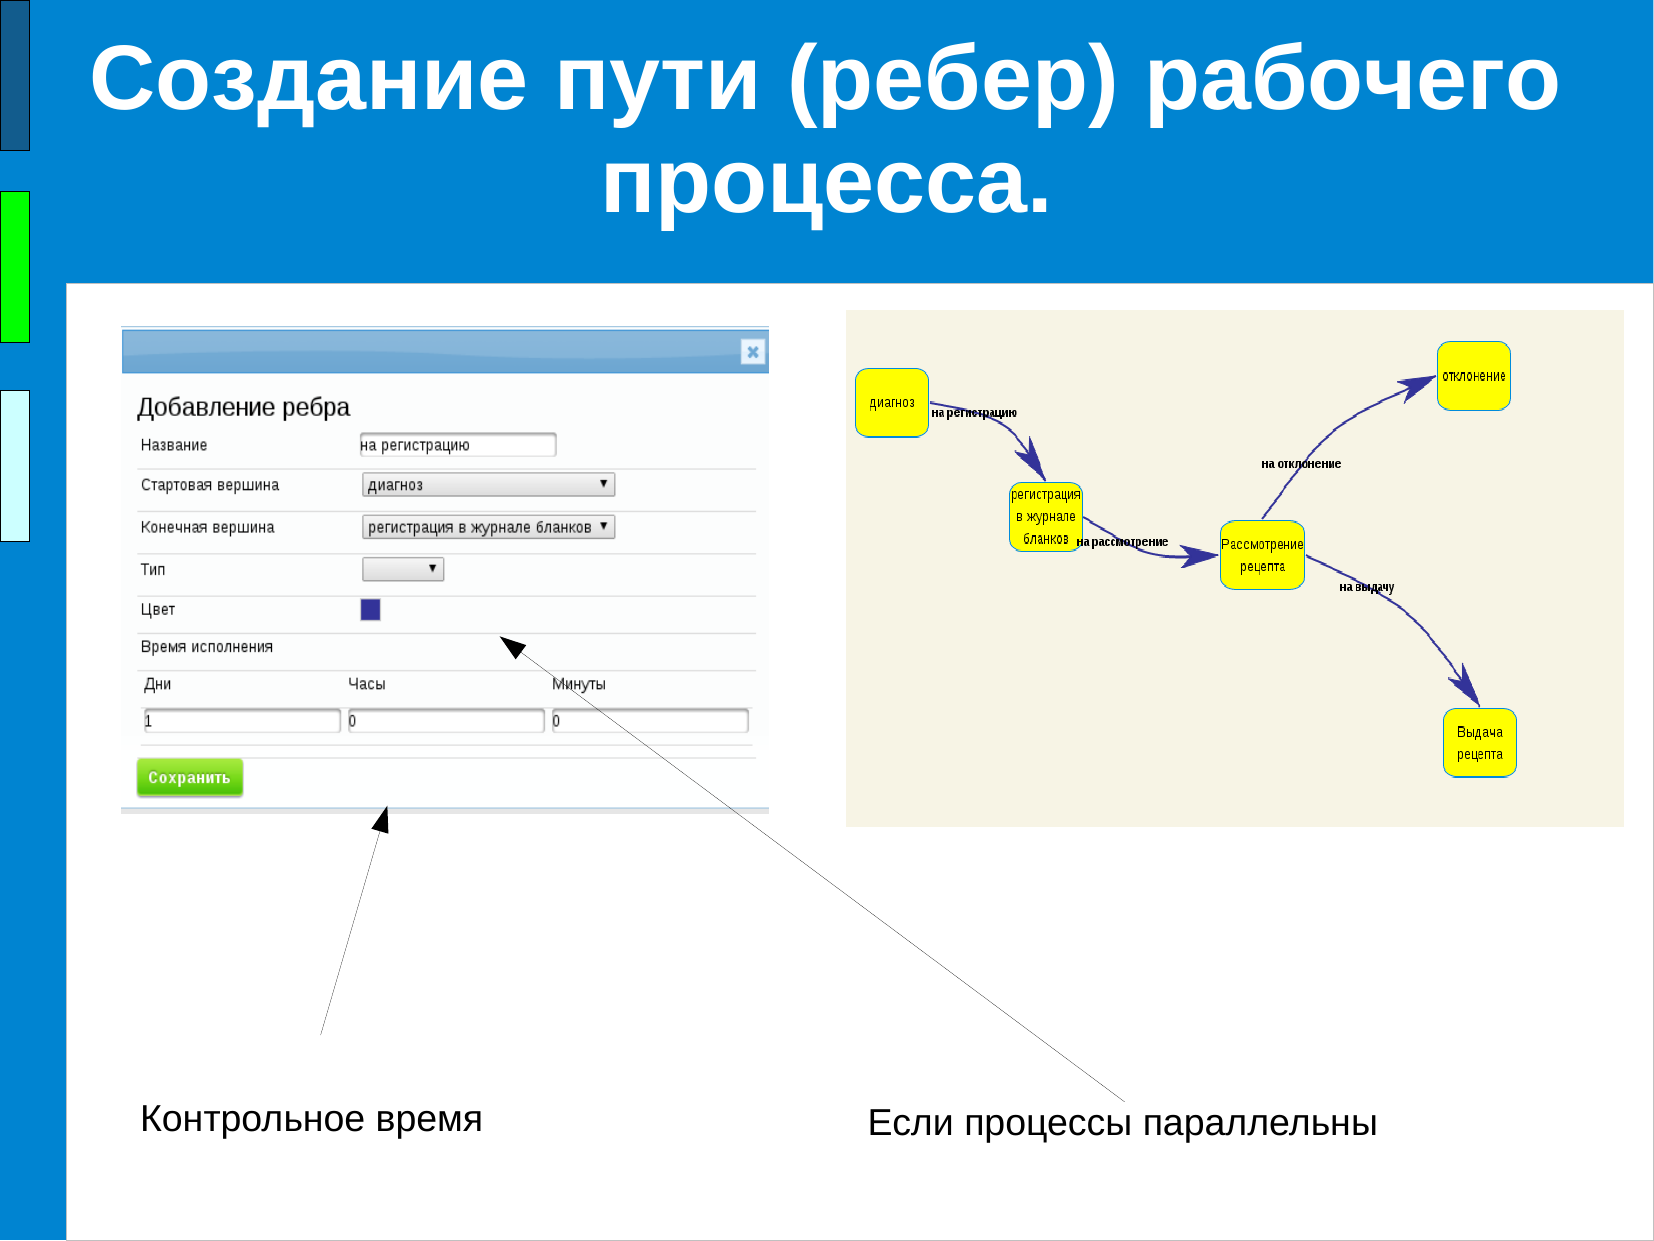

# Создание пути (ребер) рабочего процесса.
Контрольное время
Если процессы параллельны
ООО "Альфа-Интегрум", 2013г.